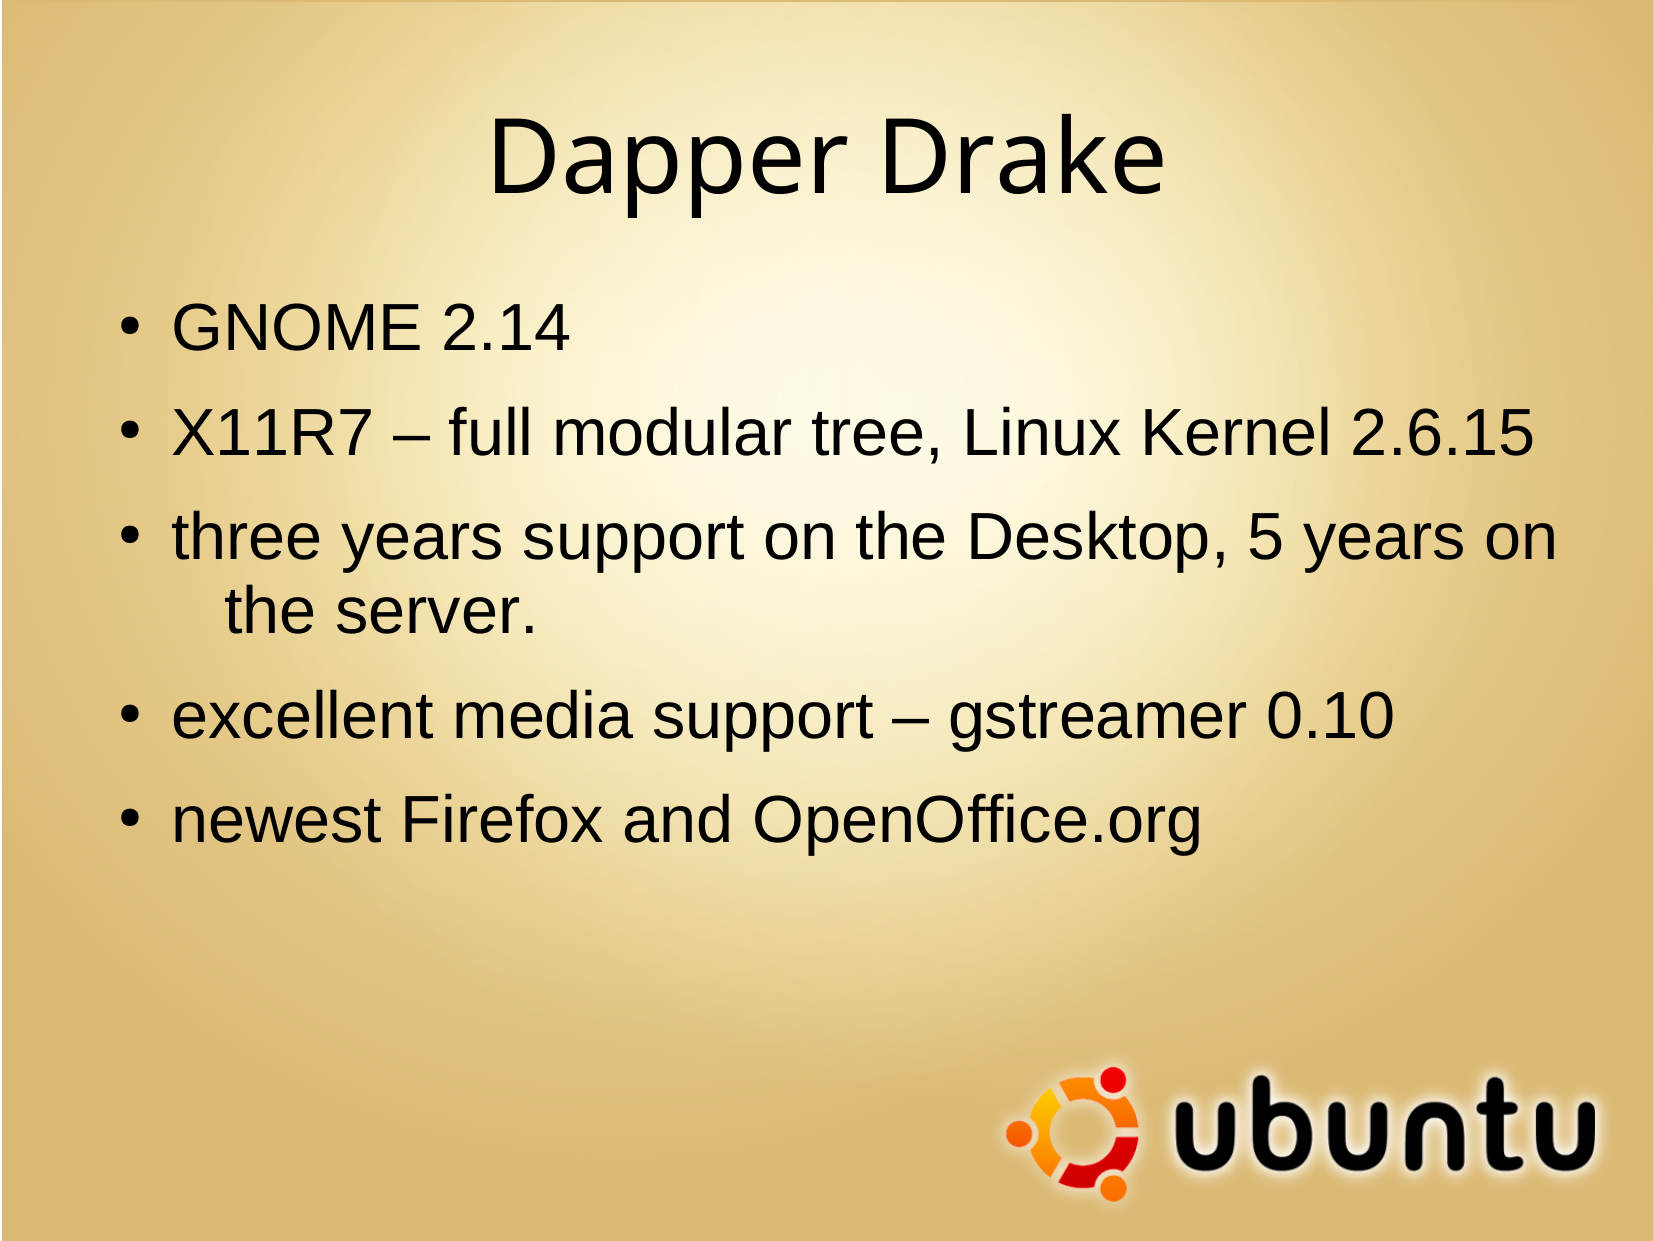

# Dapper Drake
GNOME 2.14
X11R7 – full modular tree, Linux Kernel 2.6.15
three years support on the Desktop, 5 years on the server.
excellent media support – gstreamer 0.10
newest Firefox and OpenOffice.org